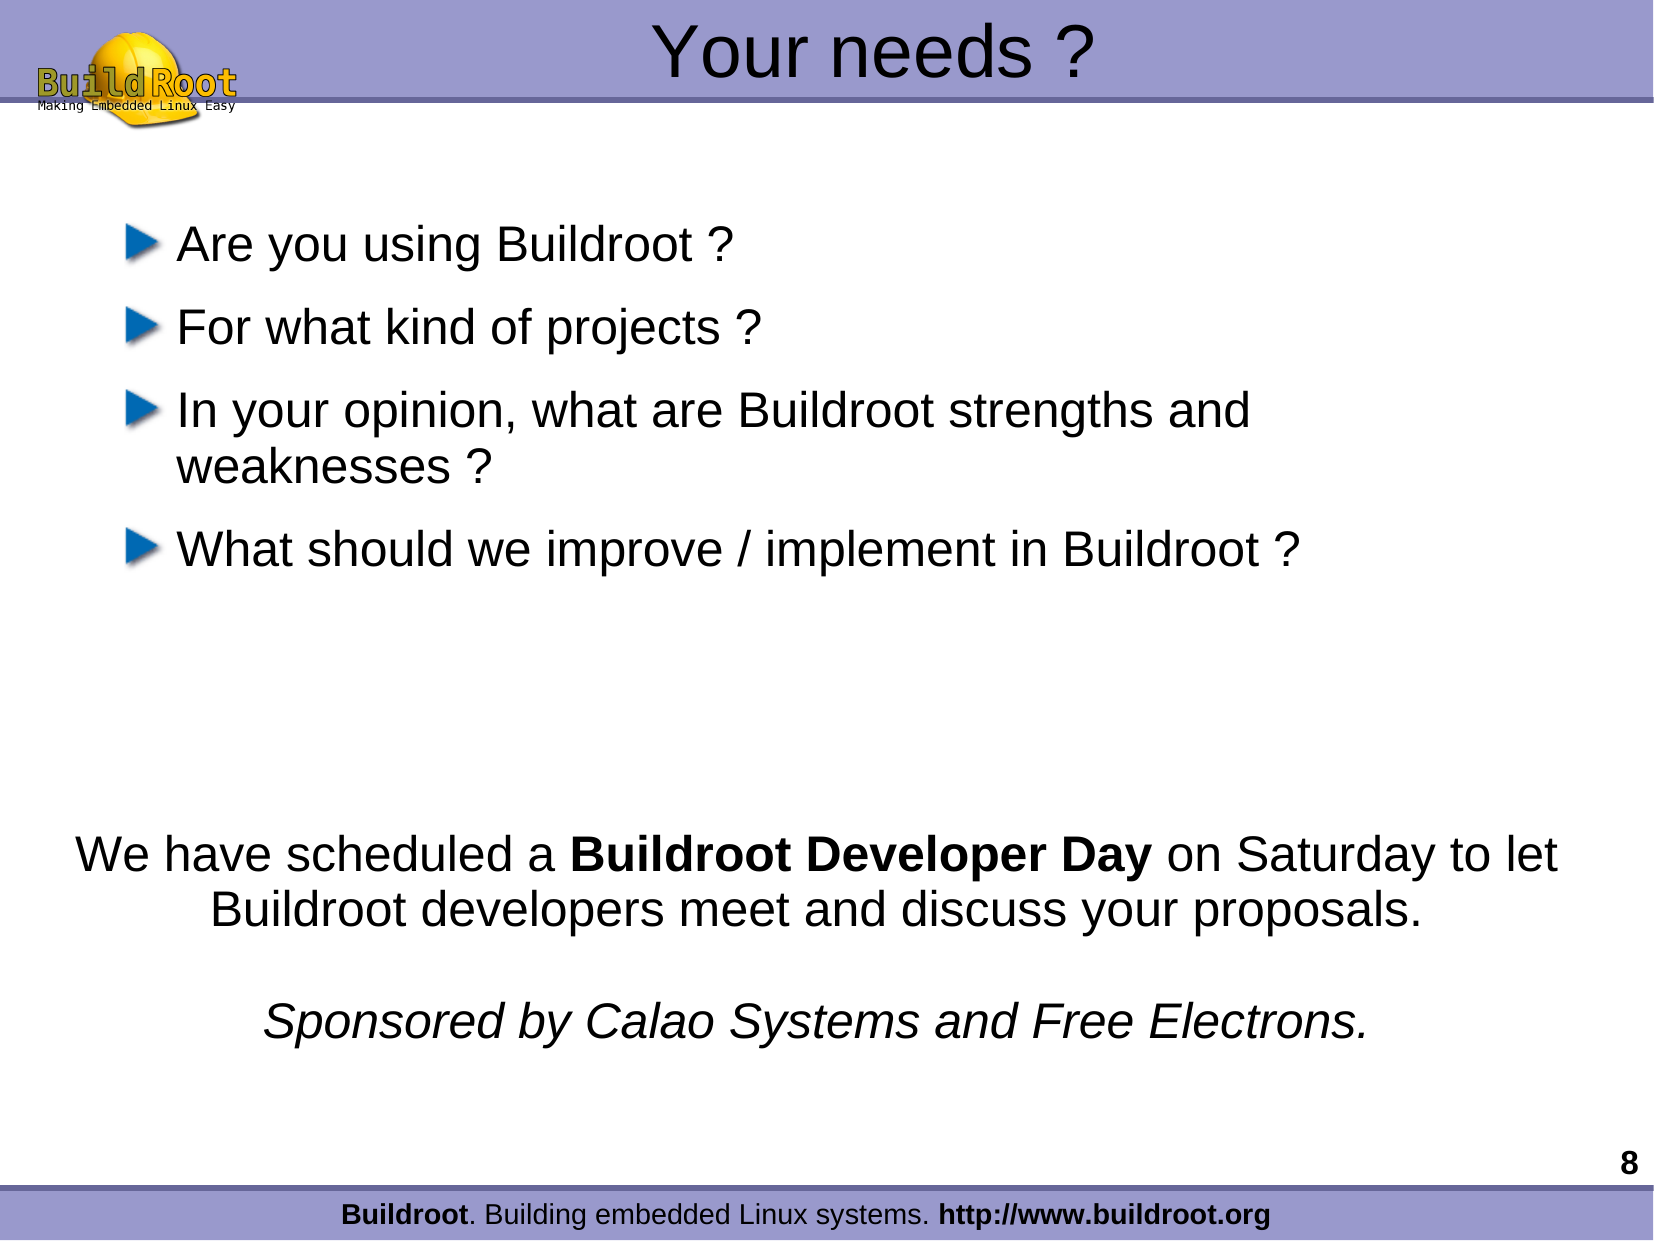

# Your needs ?
Are you using Buildroot ?
For what kind of projects ?
In your opinion, what are Buildroot strengths and weaknesses ?
What should we improve / implement in Buildroot ?
We have scheduled a Buildroot Developer Day on Saturday to let Buildroot developers meet and discuss your proposals.
Sponsored by Calao Systems and Free Electrons.